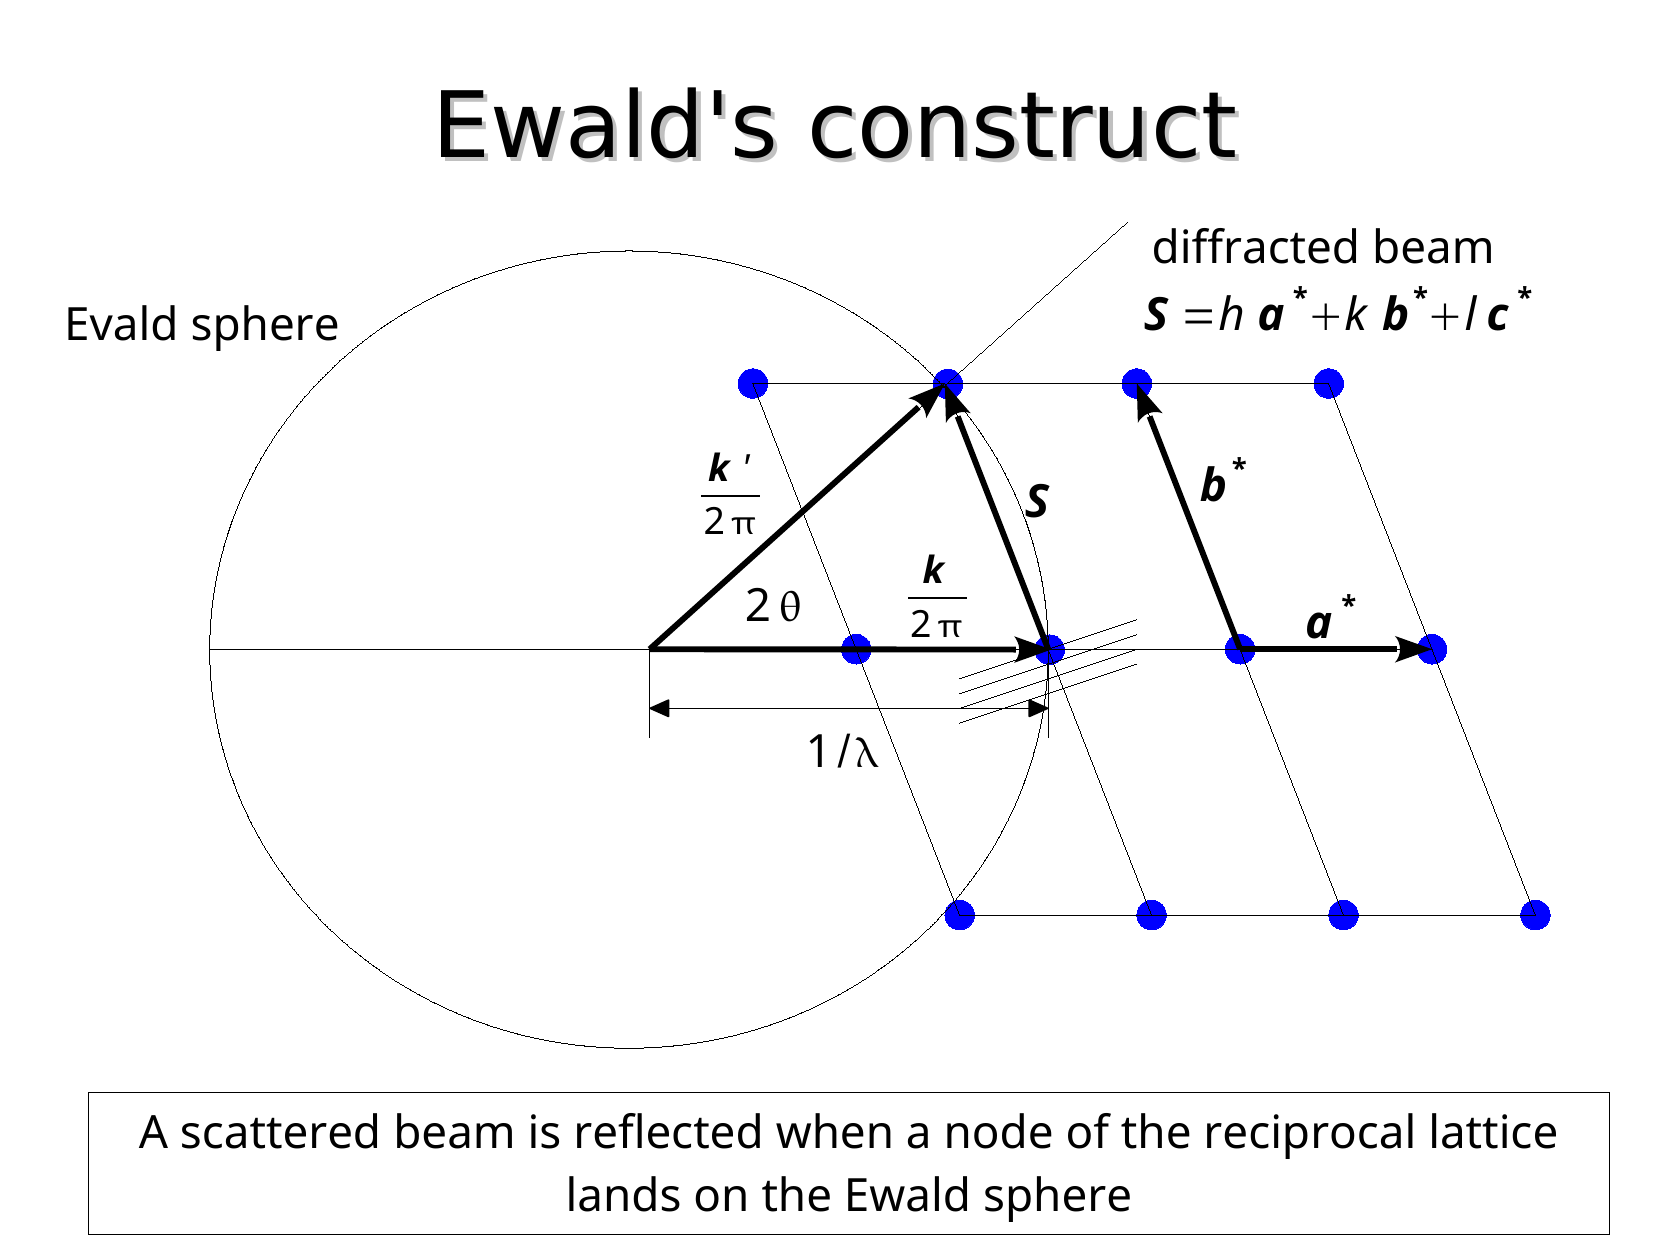

# Ewald's construct
diffracted beam
Evald sphere
A scattered beam is reflected when a node of the reciprocal lattice lands on the Ewald sphere